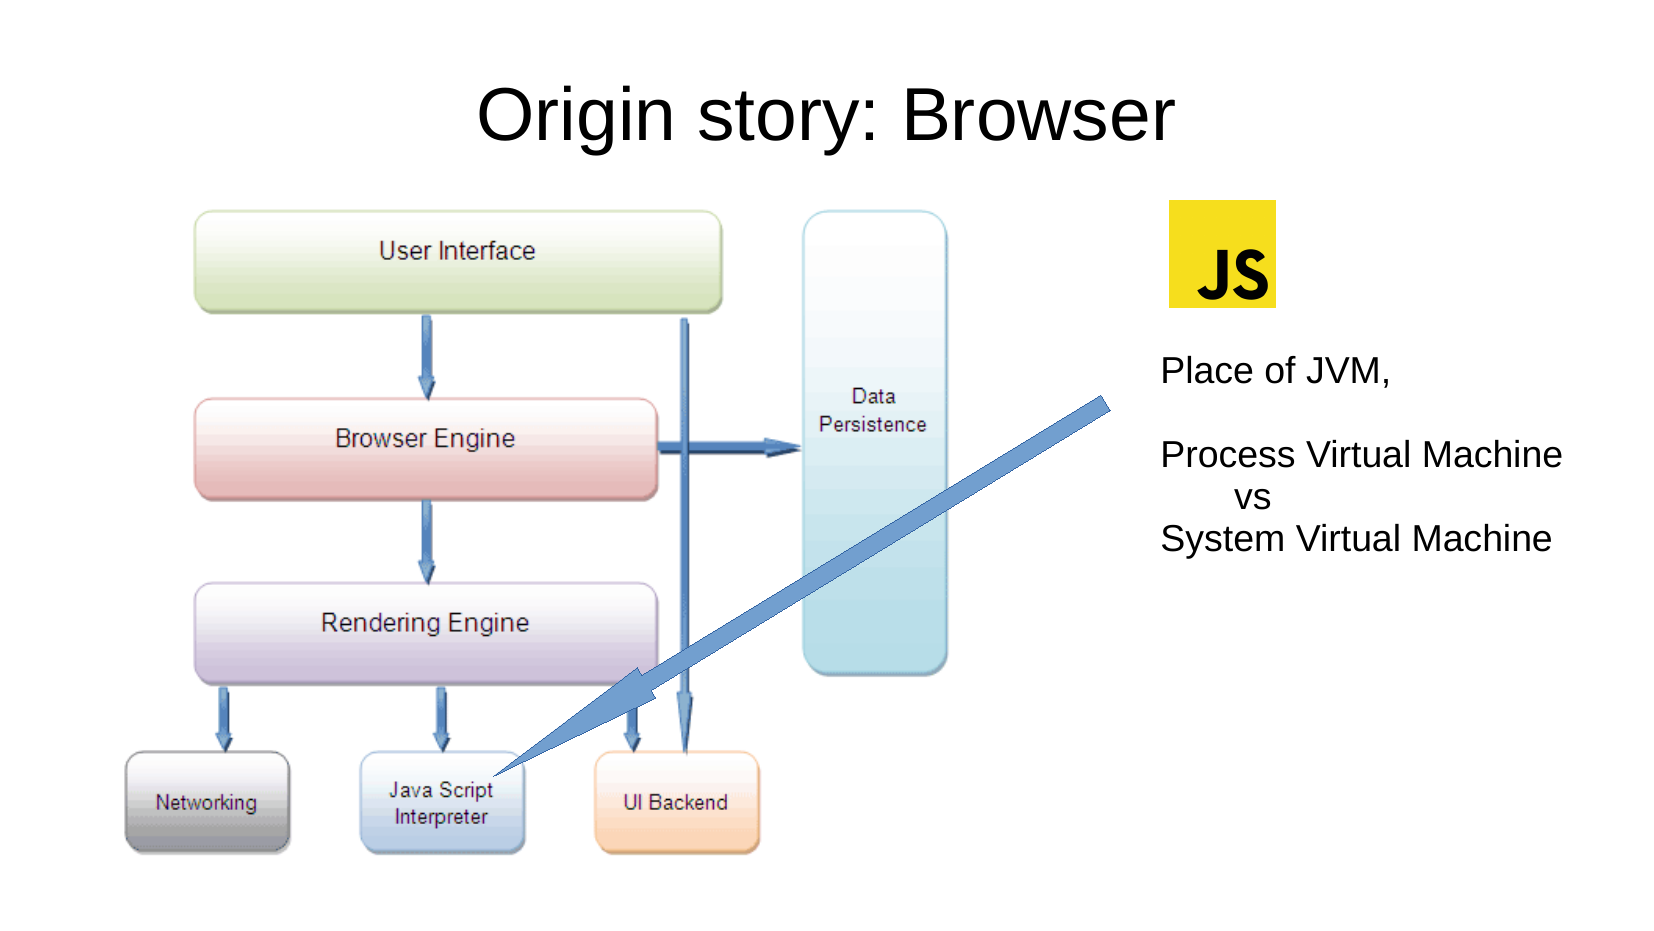

# Origin story: Browser
Place of JVM,
Process Virtual Machine
	vs
System Virtual Machine